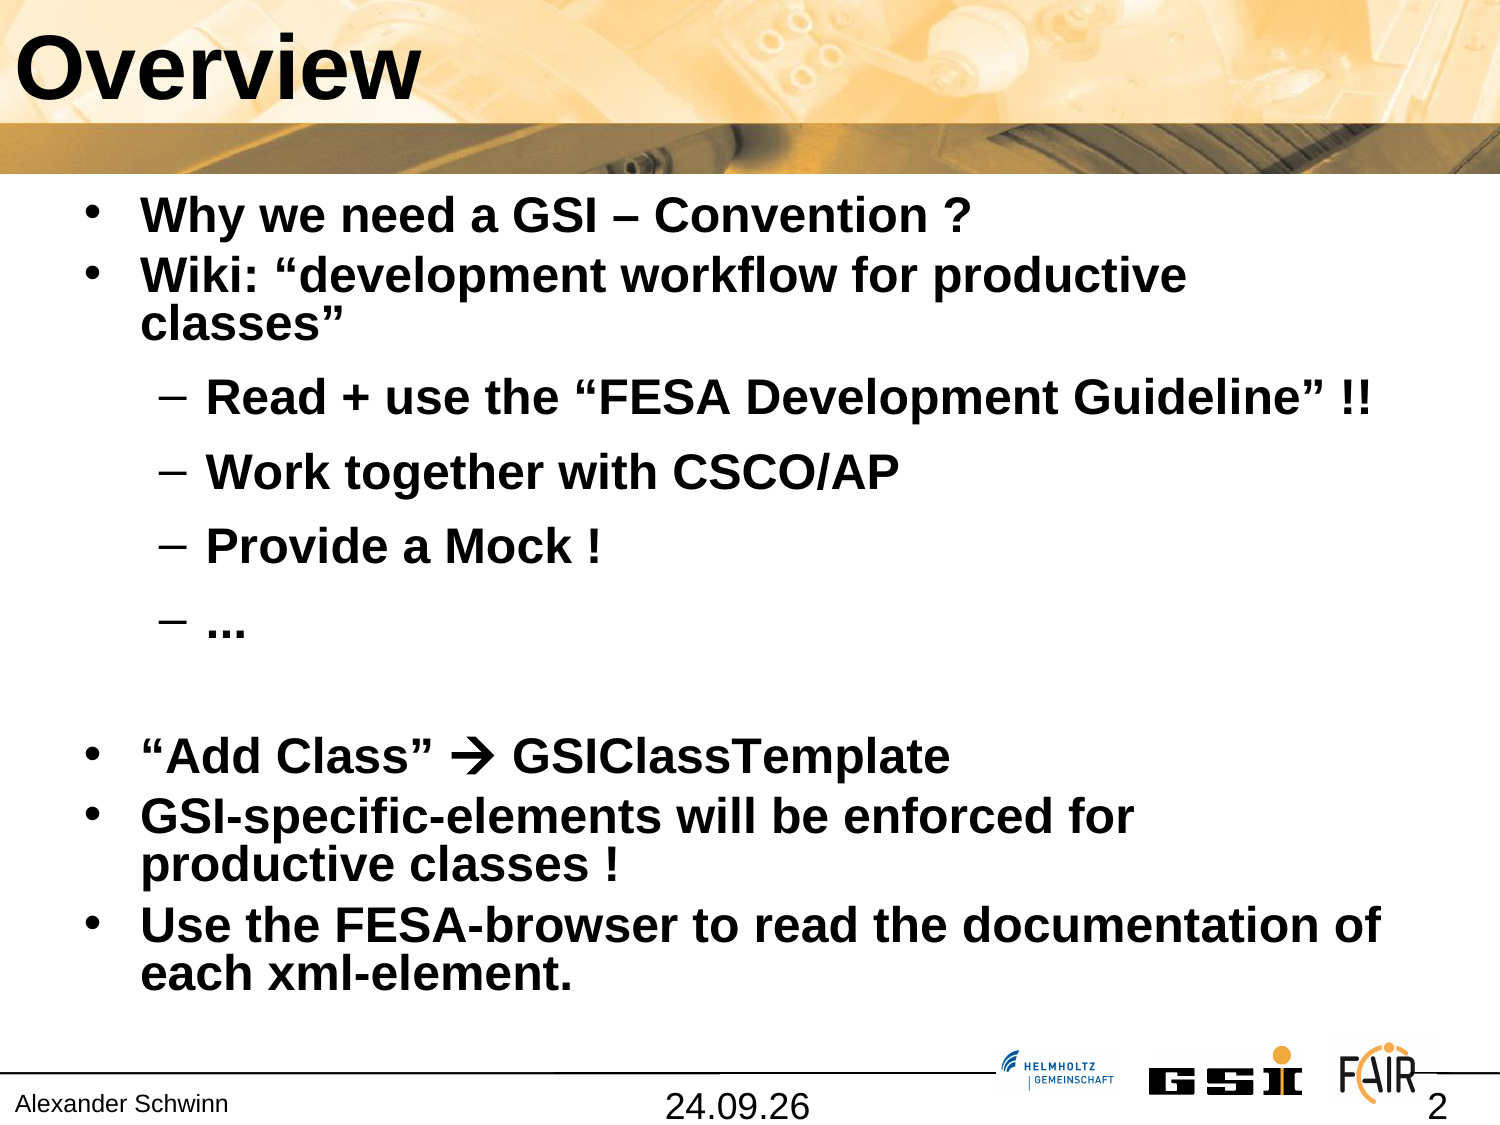

# Overview
Why we need a GSI – Convention ?
Wiki: “development workflow for productive classes”
Read + use the “FESA Development Guideline” !!
Work together with CSCO/AP
Provide a Mock !
...
“Add Class”  GSIClassTemplate
GSI-specific-elements will be enforced for productive classes !
Use the FESA-browser to read the documentation of each xml-element.
2